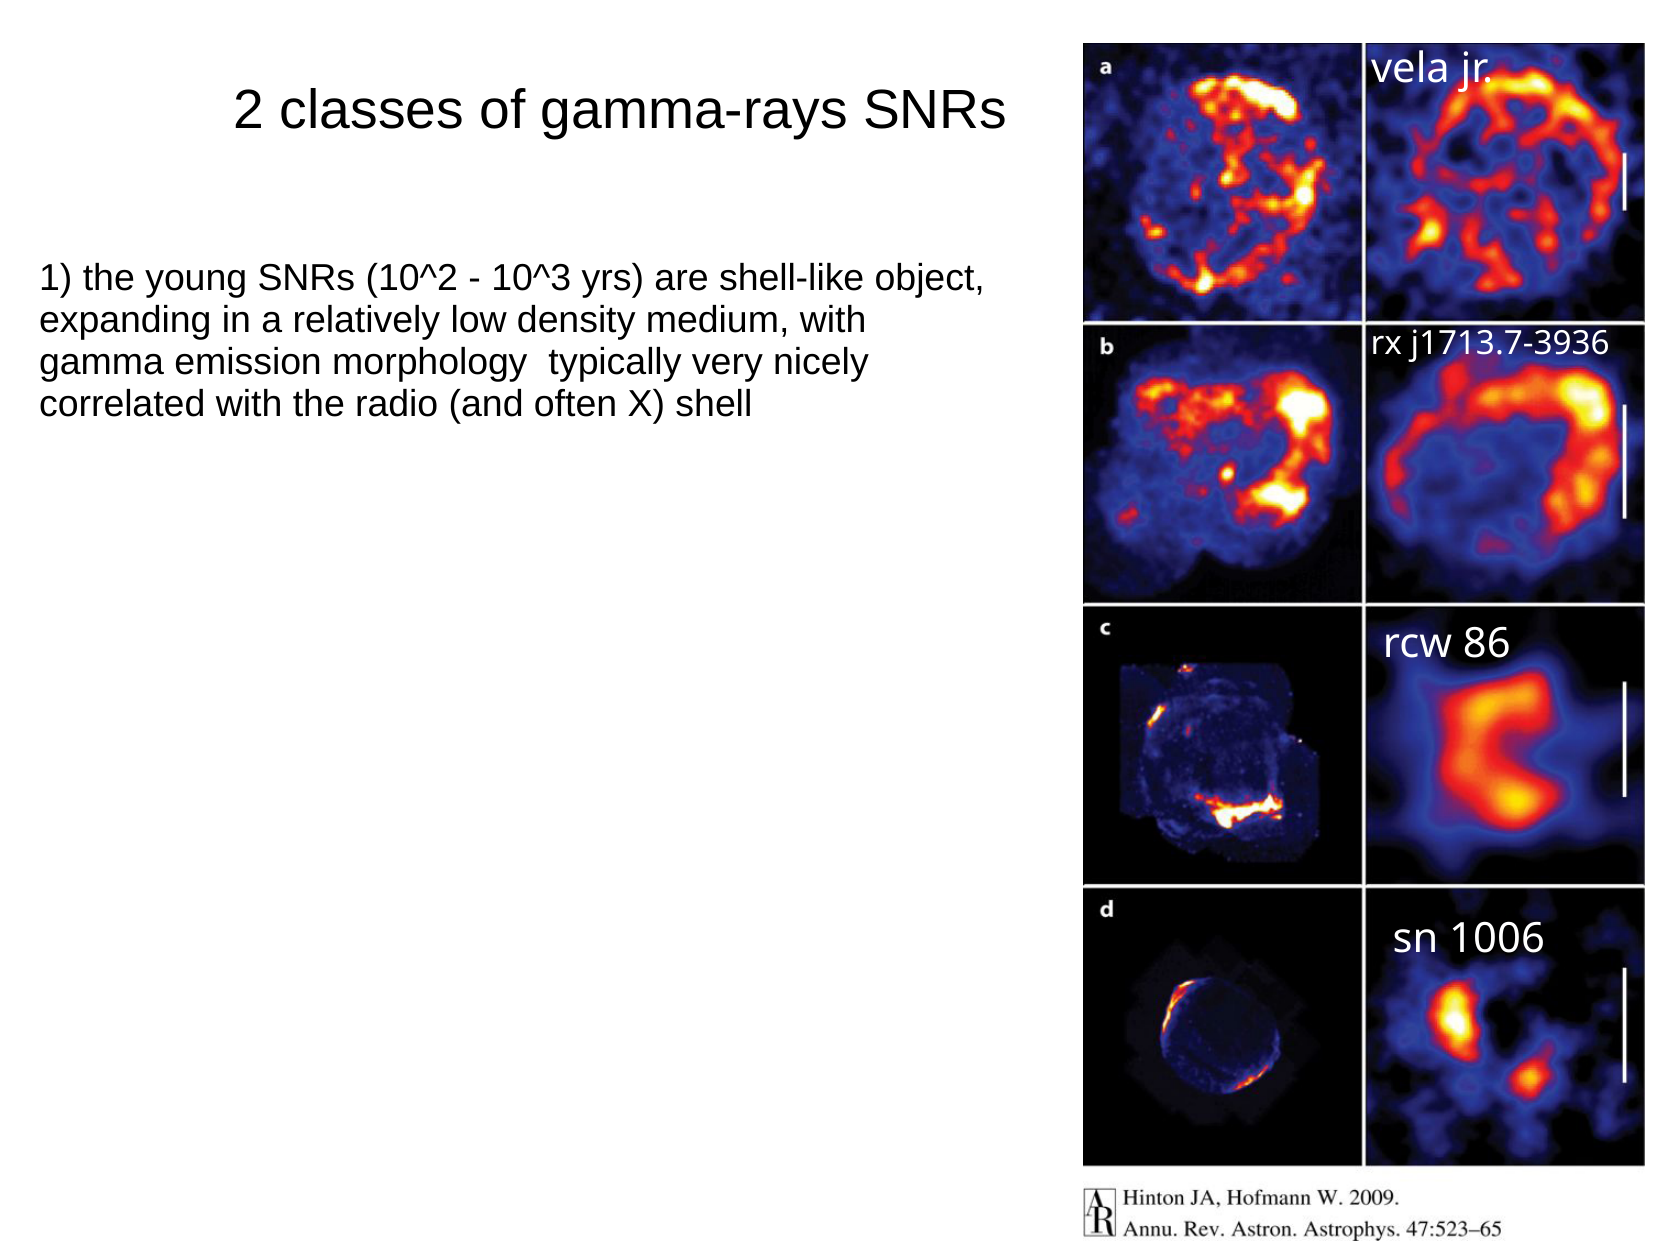

vela jr.
2 classes of gamma-rays SNRs
1) the young SNRs (10^2 - 10^3 yrs) are shell-like object, expanding in a relatively low density medium, with gamma emission morphology typically very nicely correlated with the radio (and often X) shell
rx j1713.7-3936
rcw 86
sn 1006